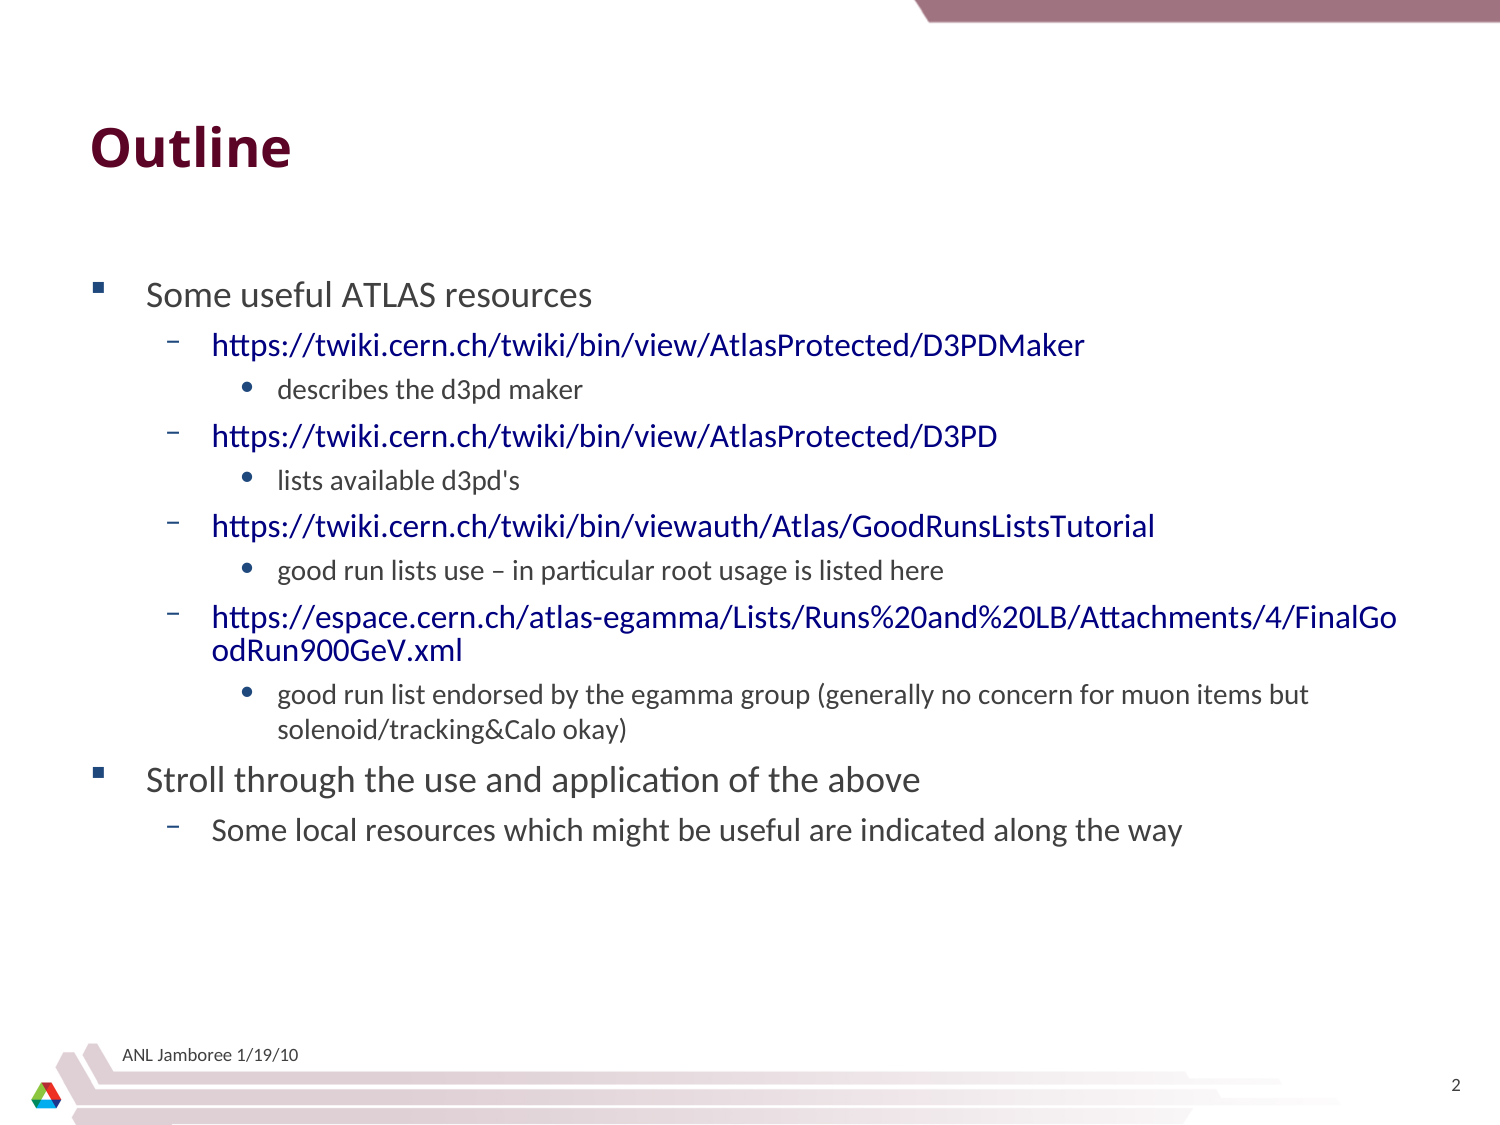

# Outline
Some useful ATLAS resources
https://twiki.cern.ch/twiki/bin/view/AtlasProtected/D3PDMaker
describes the d3pd maker
https://twiki.cern.ch/twiki/bin/view/AtlasProtected/D3PD
lists available d3pd's
https://twiki.cern.ch/twiki/bin/viewauth/Atlas/GoodRunsListsTutorial
good run lists use – in particular root usage is listed here
https://espace.cern.ch/atlas-egamma/Lists/Runs%20and%20LB/Attachments/4/FinalGoodRun900GeV.xml
good run list endorsed by the egamma group (generally no concern for muon items but solenoid/tracking&Calo okay)
Stroll through the use and application of the above
Some local resources which might be useful are indicated along the way
ANL Jamboree 1/19/10
2